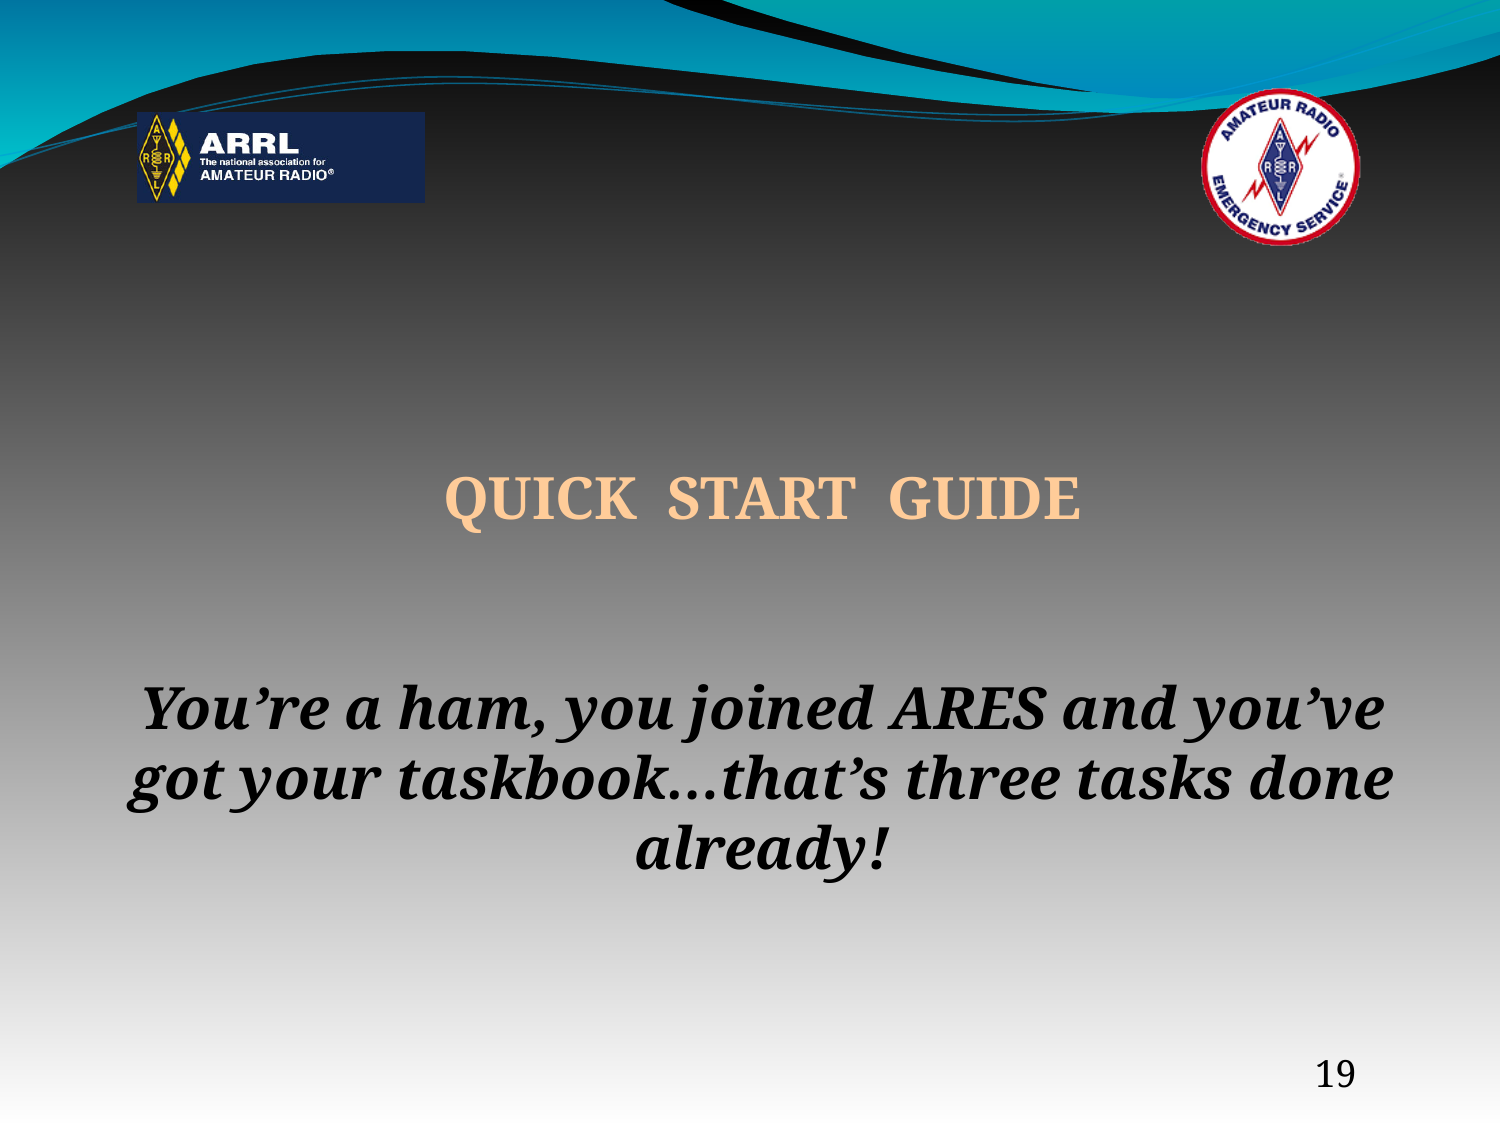

#
QUICK START GUIDE
You’re a ham, you joined ARES and you’ve got your taskbook…that’s three tasks done already!